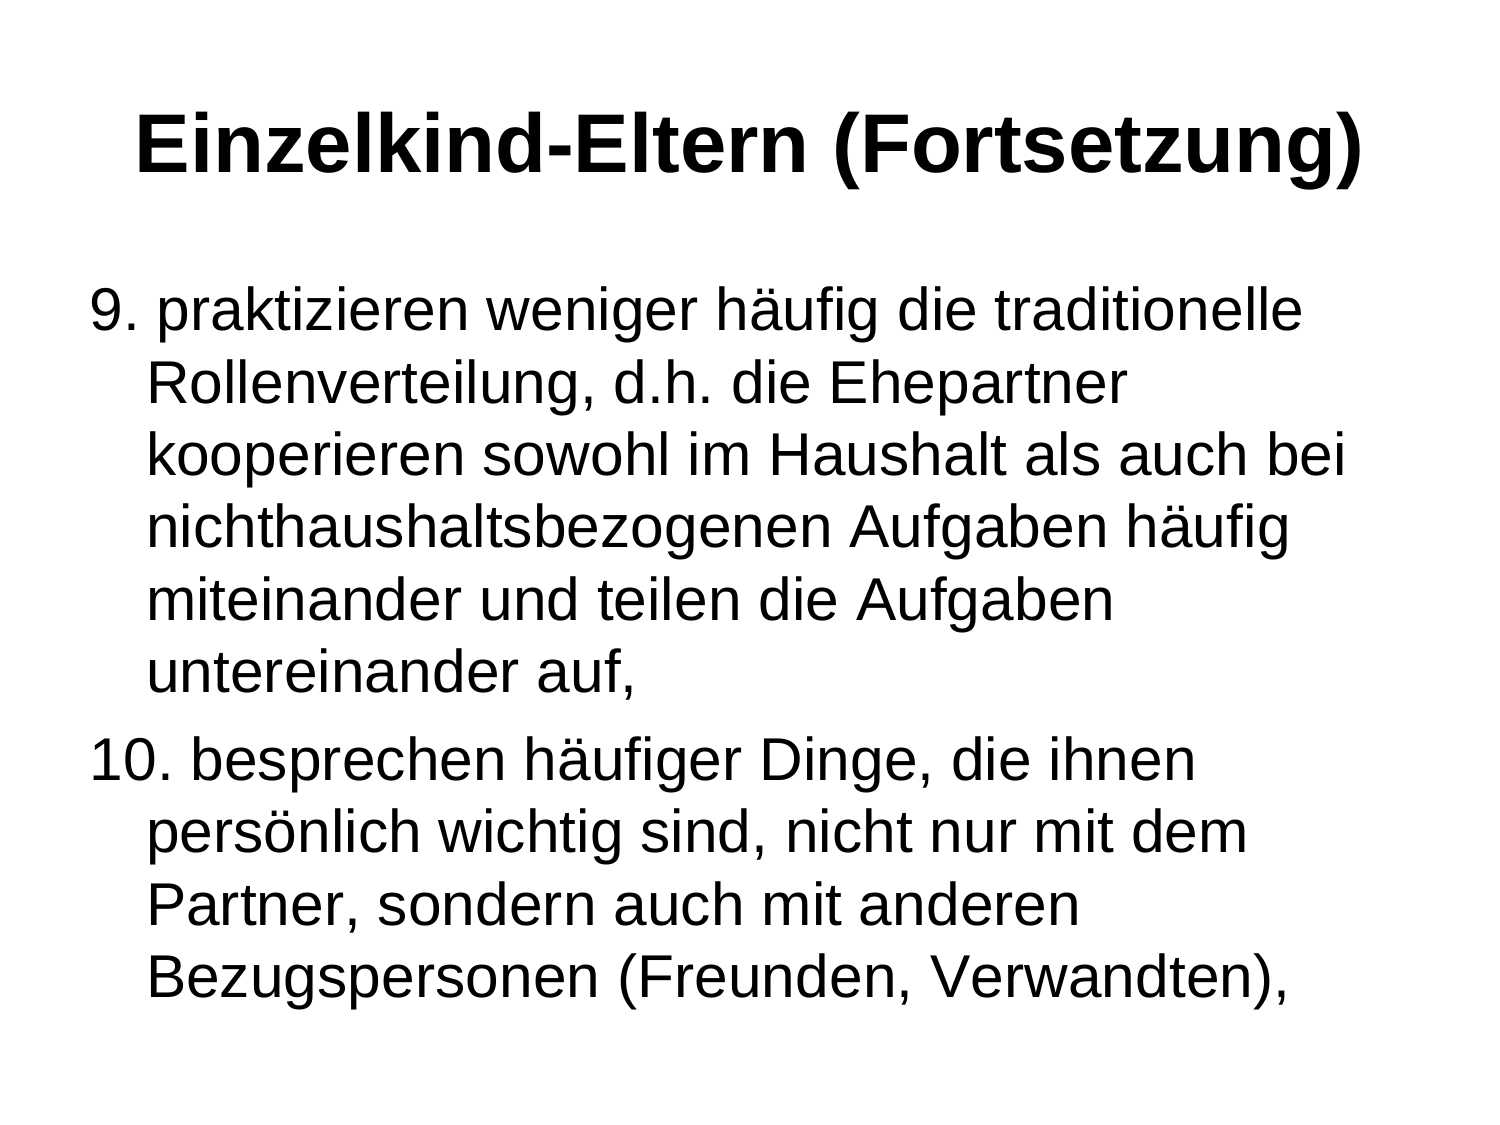

# Einzelkind-Eltern (Fortsetzung)
9. praktizieren weniger häufig die traditionelle Rollenverteilung, d.h. die Ehepartner kooperieren sowohl im Haushalt als auch bei nichthaushaltsbezogenen Aufgaben häufig miteinander und teilen die Aufgaben untereinander auf,
10. besprechen häufiger Dinge, die ihnen persönlich wichtig sind, nicht nur mit dem Partner, sondern auch mit anderen Bezugspersonen (Freunden, Verwandten),